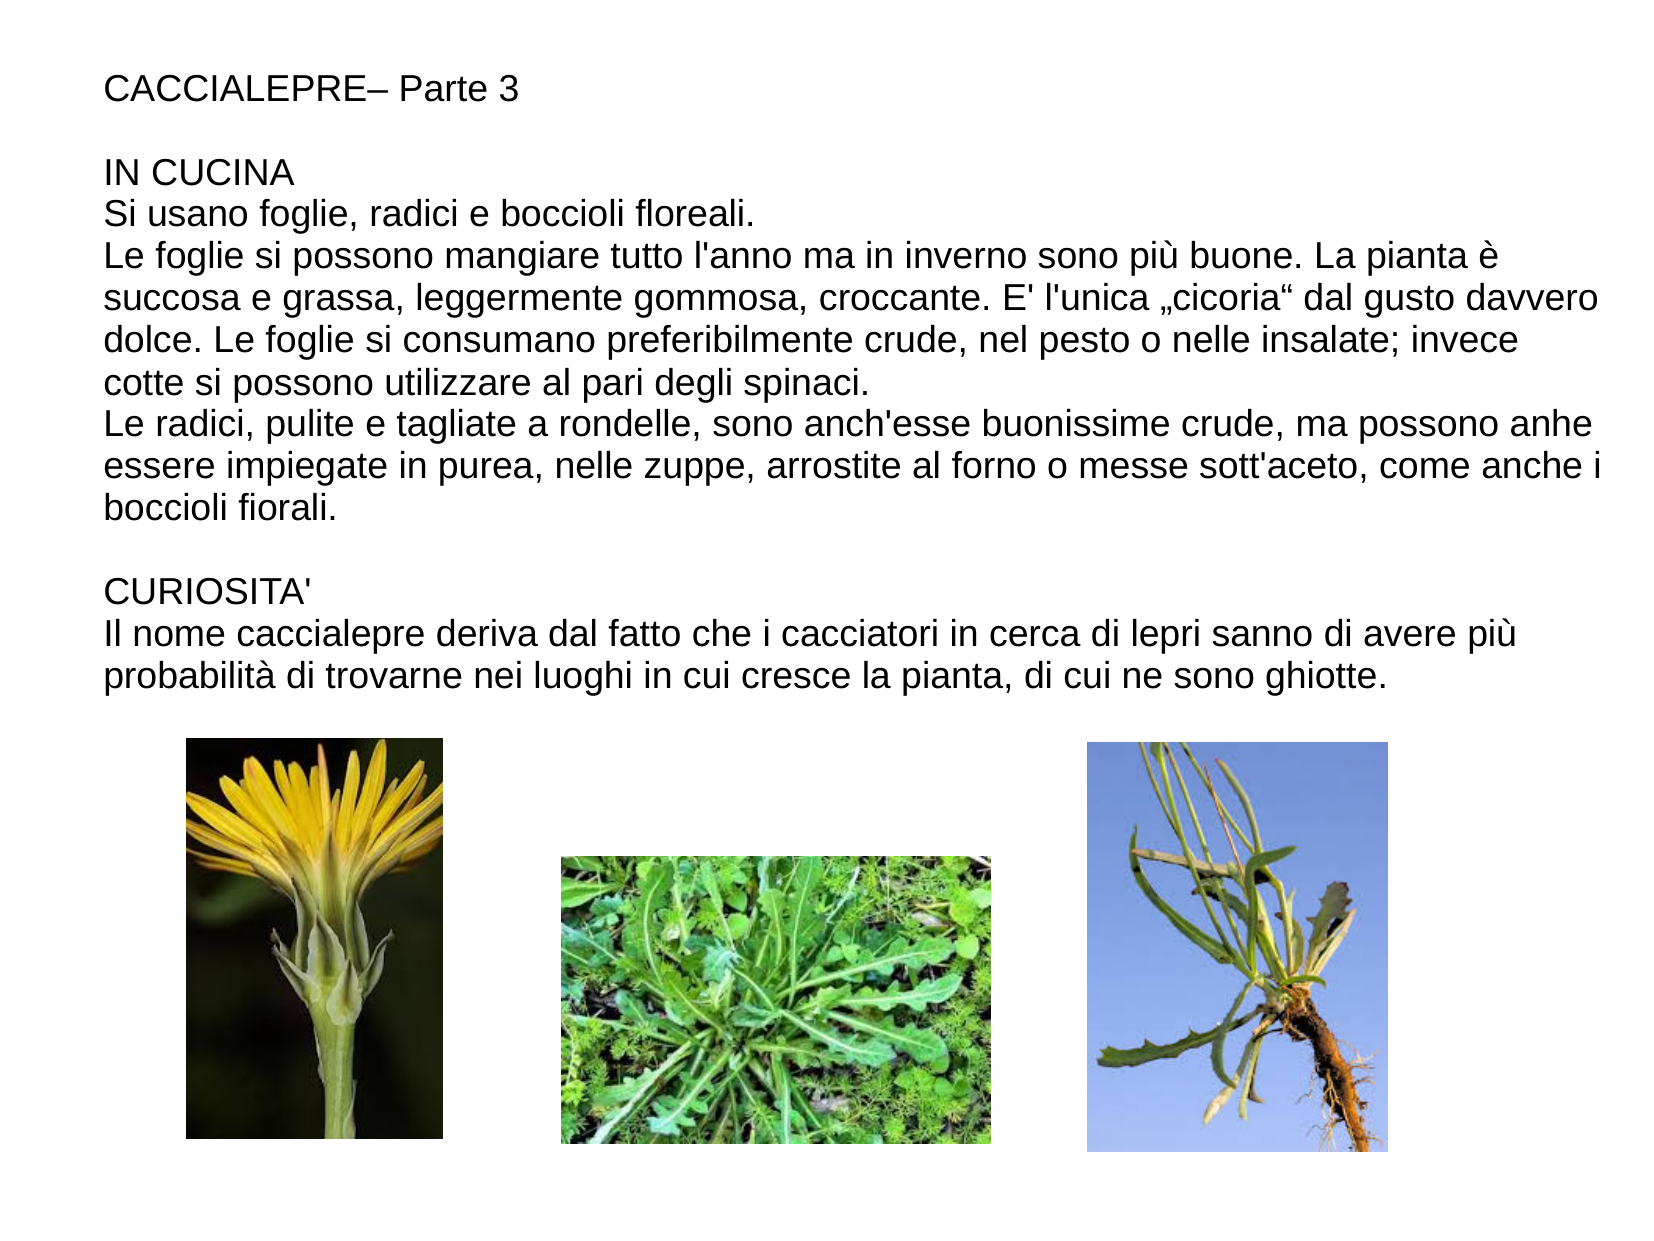

CACCIALEPRE– Parte 3
IN CUCINA
Si usano foglie, radici e boccioli floreali.
Le foglie si possono mangiare tutto l'anno ma in inverno sono più buone. La pianta è succosa e grassa, leggermente gommosa, croccante. E' l'unica „cicoria“ dal gusto davvero dolce. Le foglie si consumano preferibilmente crude, nel pesto o nelle insalate; invece cotte si possono utilizzare al pari degli spinaci.
Le radici, pulite e tagliate a rondelle, sono anch'esse buonissime crude, ma possono anhe essere impiegate in purea, nelle zuppe, arrostite al forno o messe sott'aceto, come anche i boccioli fiorali.
CURIOSITA'
Il nome caccialepre deriva dal fatto che i cacciatori in cerca di lepri sanno di avere più probabilità di trovarne nei luoghi in cui cresce la pianta, di cui ne sono ghiotte.